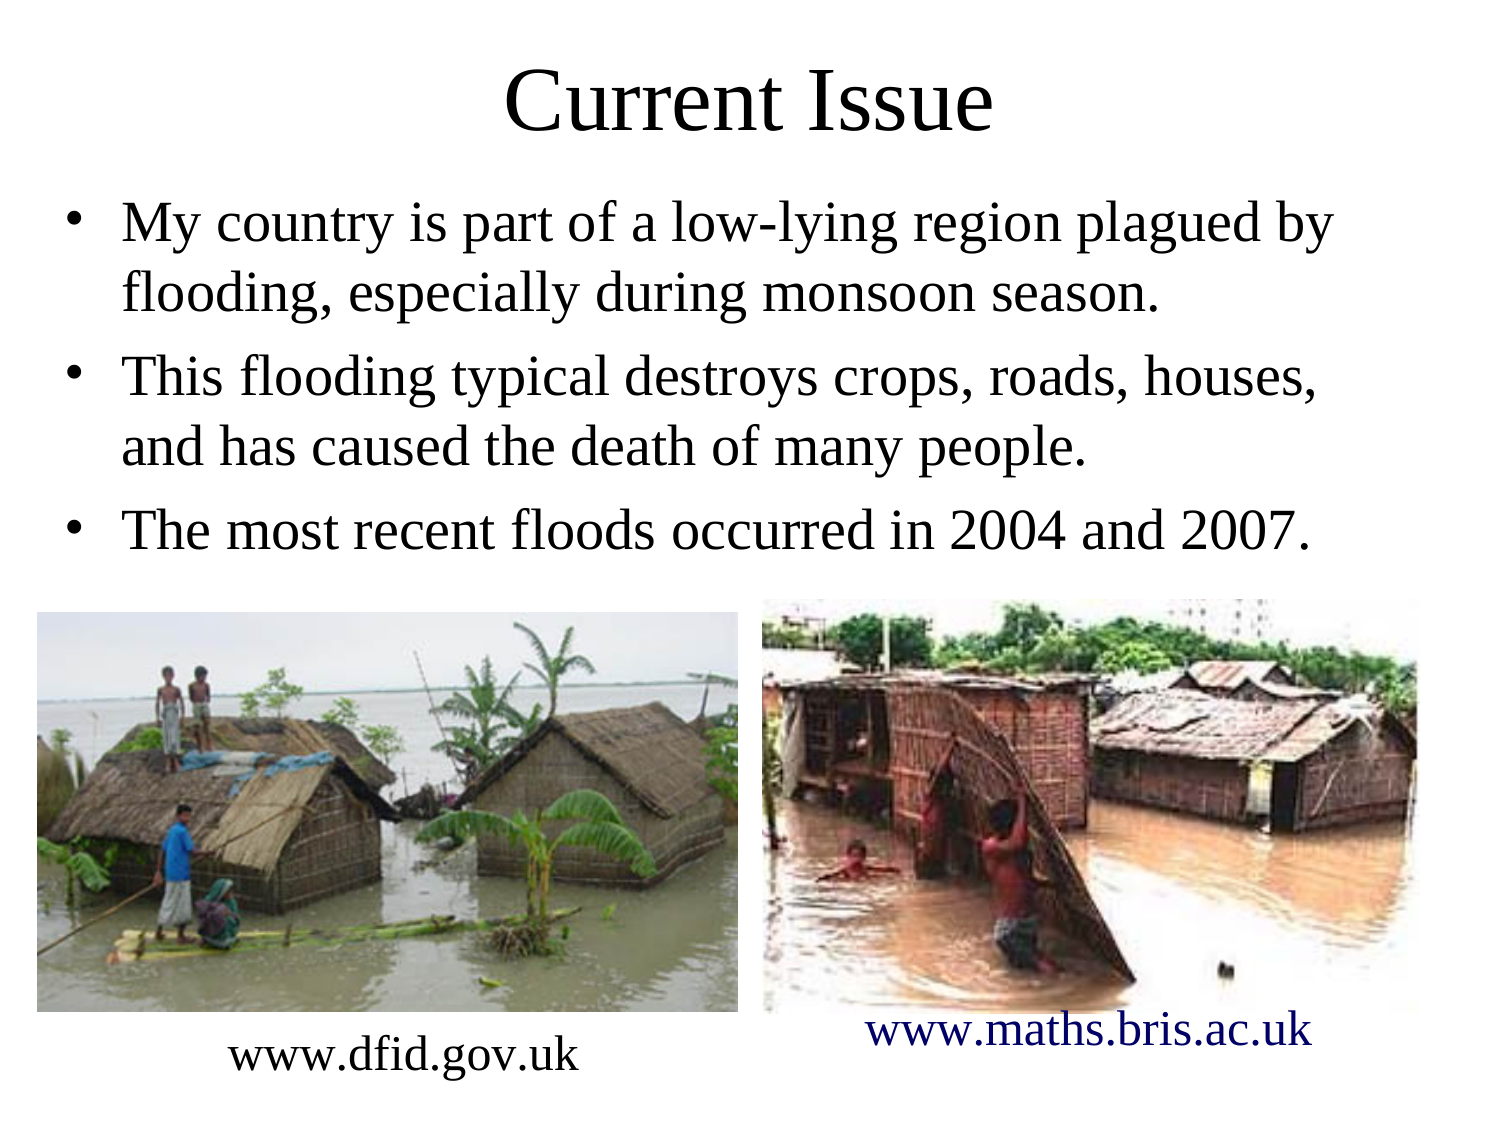

# Current Issue
My country is part of a low-lying region plagued by flooding, especially during monsoon season.
This flooding typical destroys crops, roads, houses, and has caused the death of many people.
The most recent floods occurred in 2004 and 2007.
www.maths.bris.ac.uk
www.dfid.gov.uk